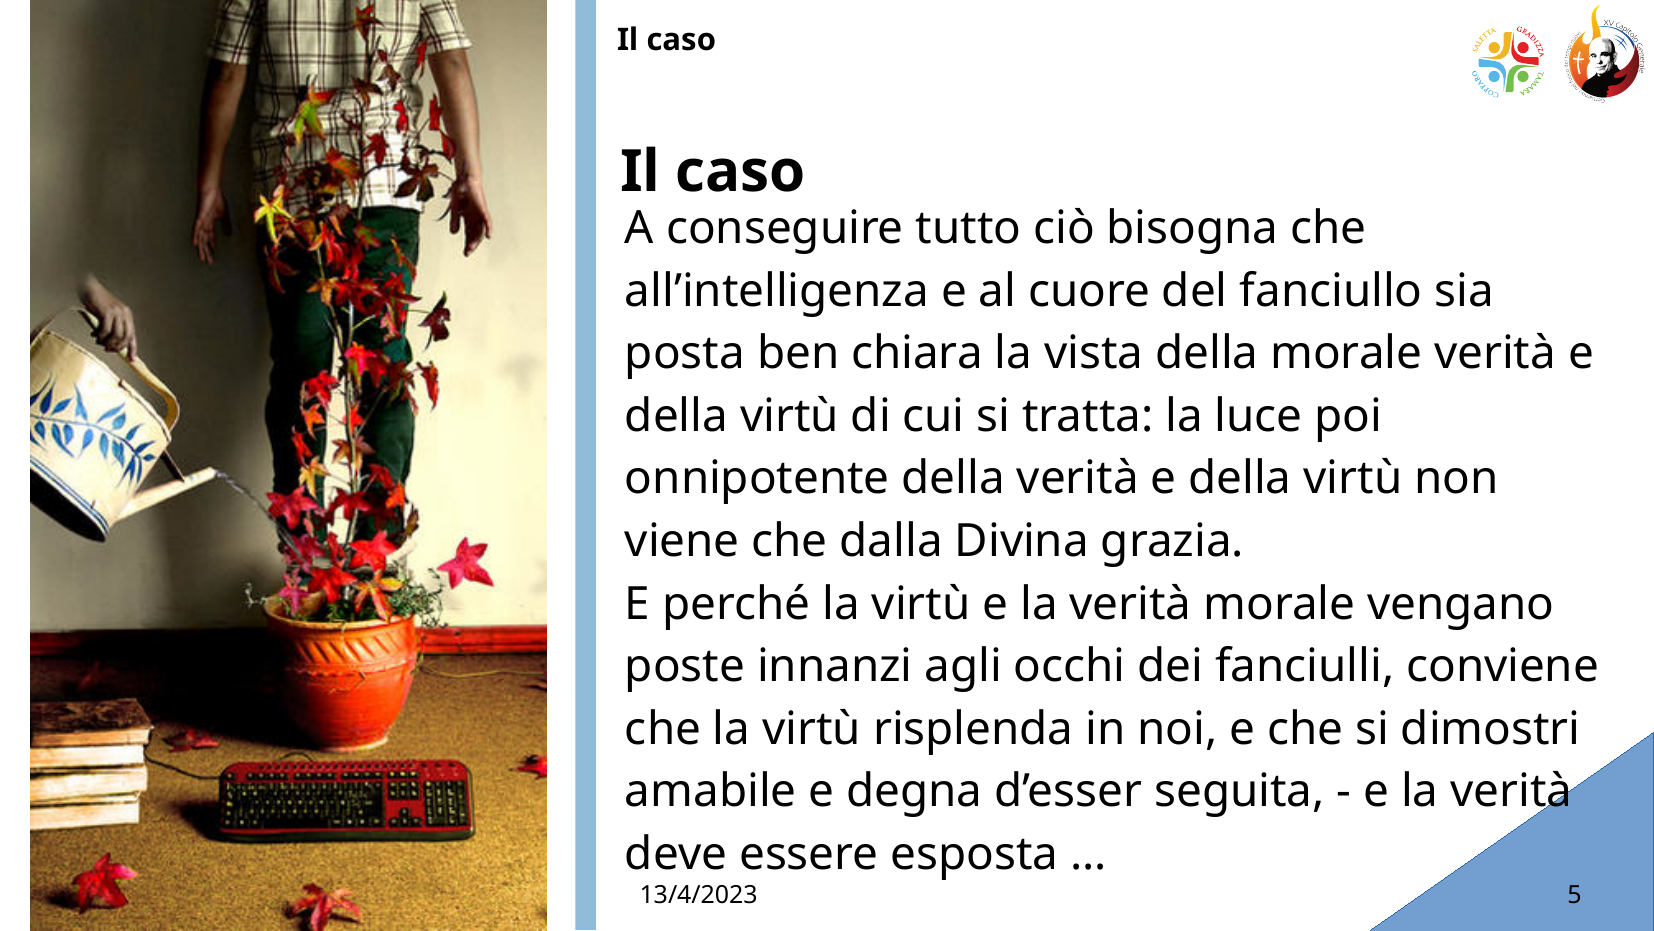

Il caso
Il caso
# A conseguire tutto ciò bisogna che all’intelligenza e al cuore del fanciullo sia posta ben chiara la vista della morale verità e della virtù di cui si tratta: la luce poi onnipotente della verità e della virtù non viene che dalla Divina grazia.
E perché la virtù e la verità morale vengano poste innanzi agli occhi dei fanciulli, conviene che la virtù risplenda in noi, e che si dimostri amabile e degna d’esser seguita, - e la verità deve essere esposta …